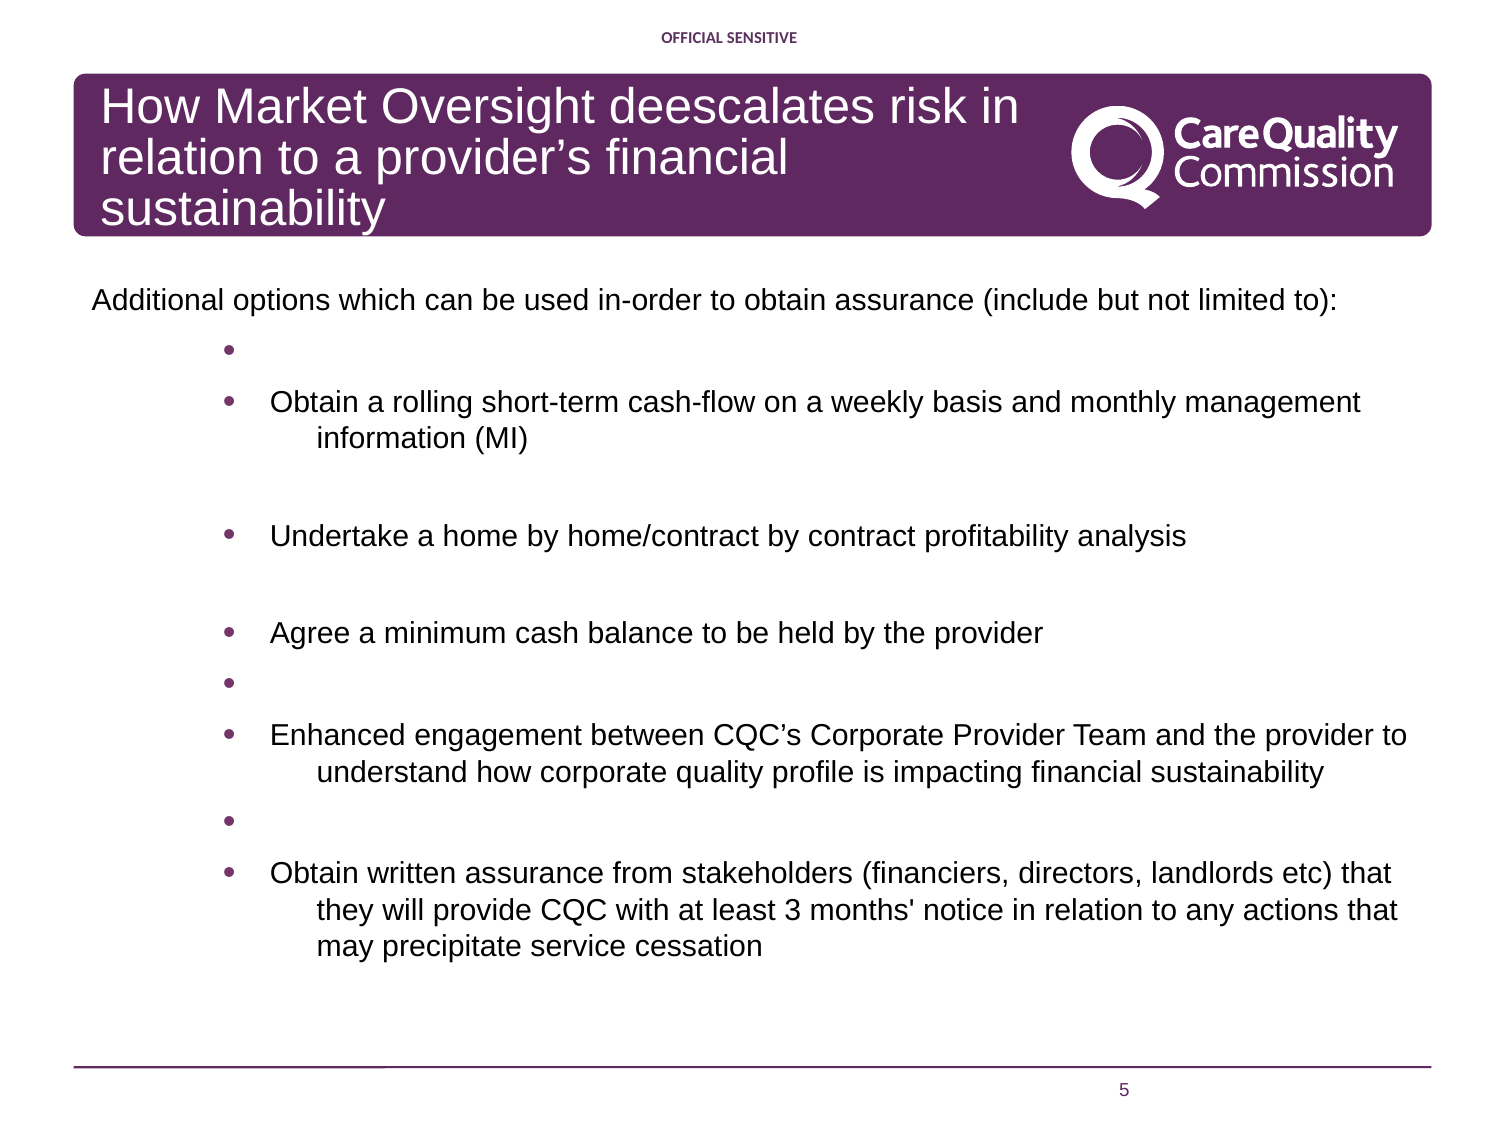

OFFICIAL SENSITIVE
# How Market Oversight deescalates risk in relation to a provider’s financial sustainability
Additional options which can be used in-order to obtain assurance (include but not limited to):
Obtain a rolling short-term cash-flow on a weekly basis and monthly management information (MI)
Undertake a home by home/contract by contract profitability analysis
Agree a minimum cash balance to be held by the provider
Enhanced engagement between CQC’s Corporate Provider Team and the provider to understand how corporate quality profile is impacting financial sustainability
Obtain written assurance from stakeholders (financiers, directors, landlords etc) that they will provide CQC with at least 3 months' notice in relation to any actions that may precipitate service cessation